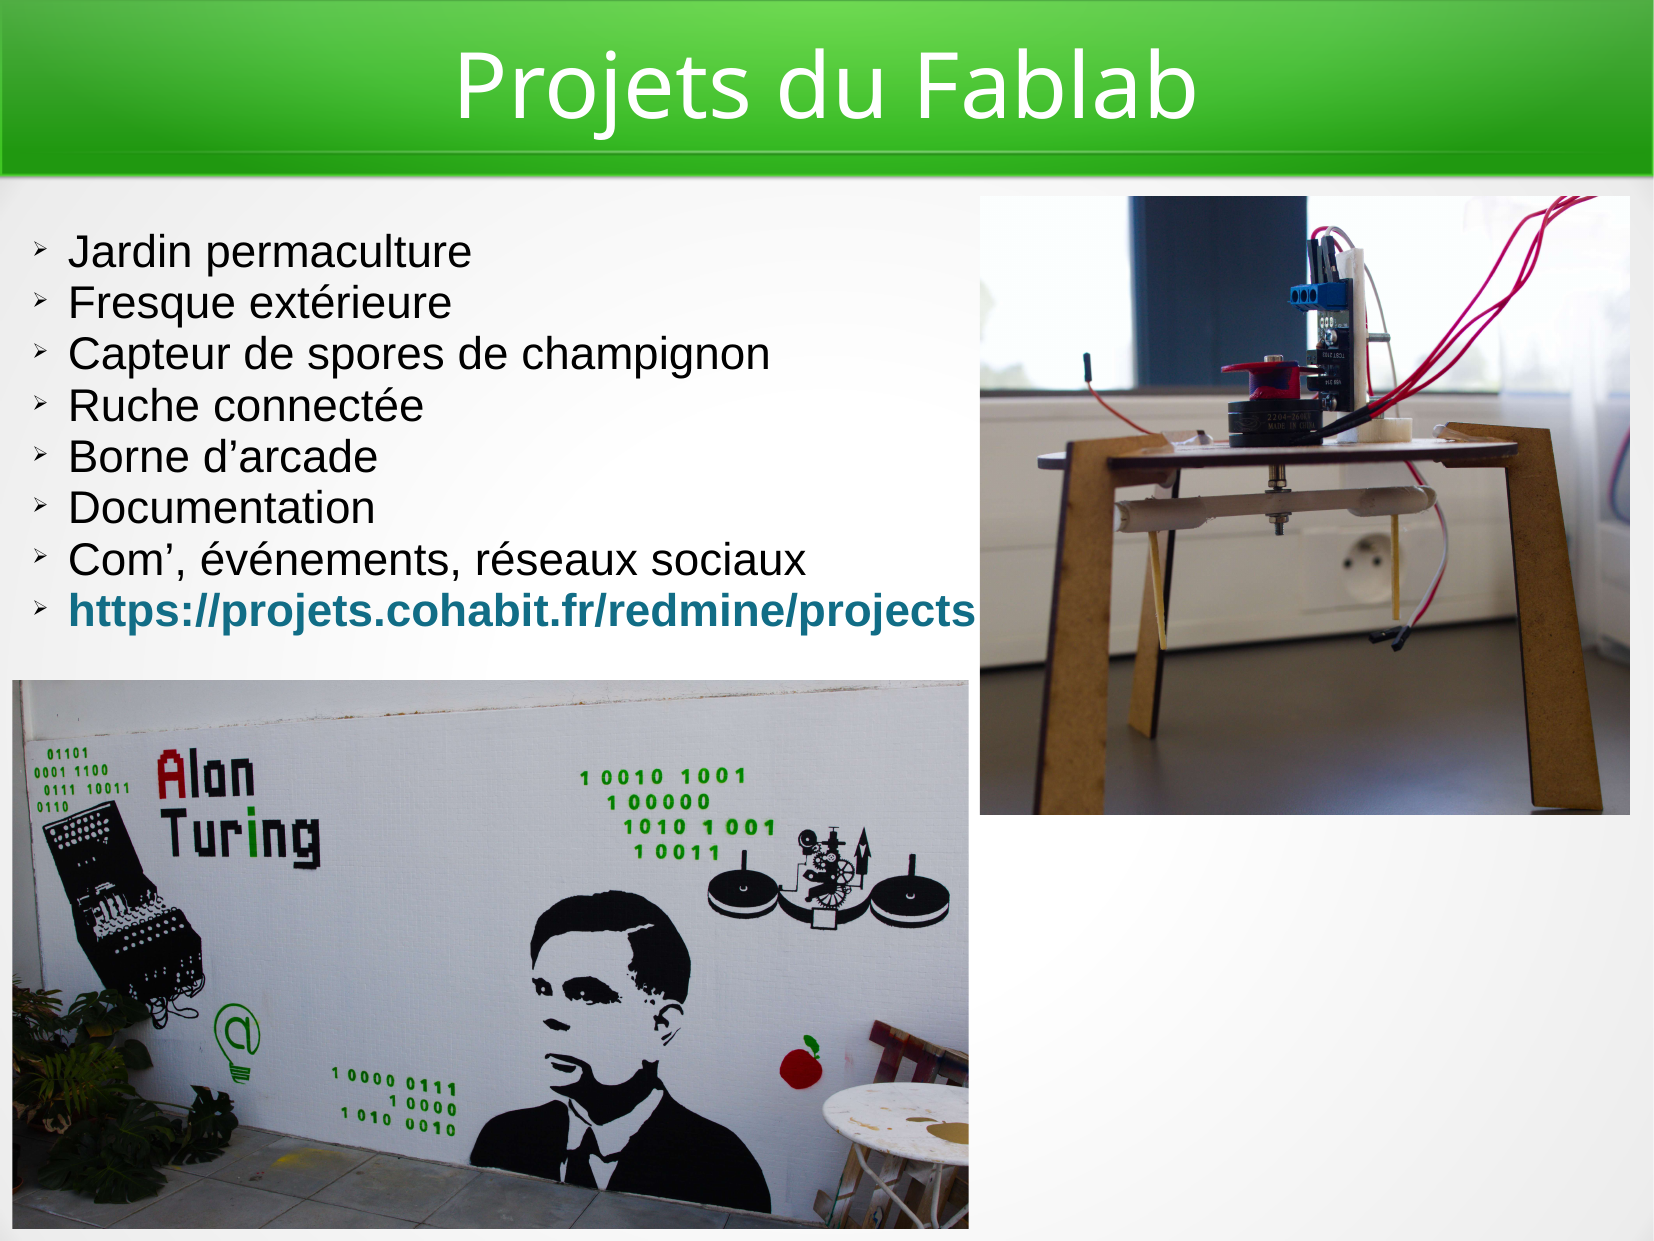

# Projets du Fablab
Jardin permaculture
Fresque extérieure
Capteur de spores de champignon
Ruche connectée
Borne d’arcade
Documentation
Com’, événements, réseaux sociaux
https://projets.cohabit.fr/redmine/projects